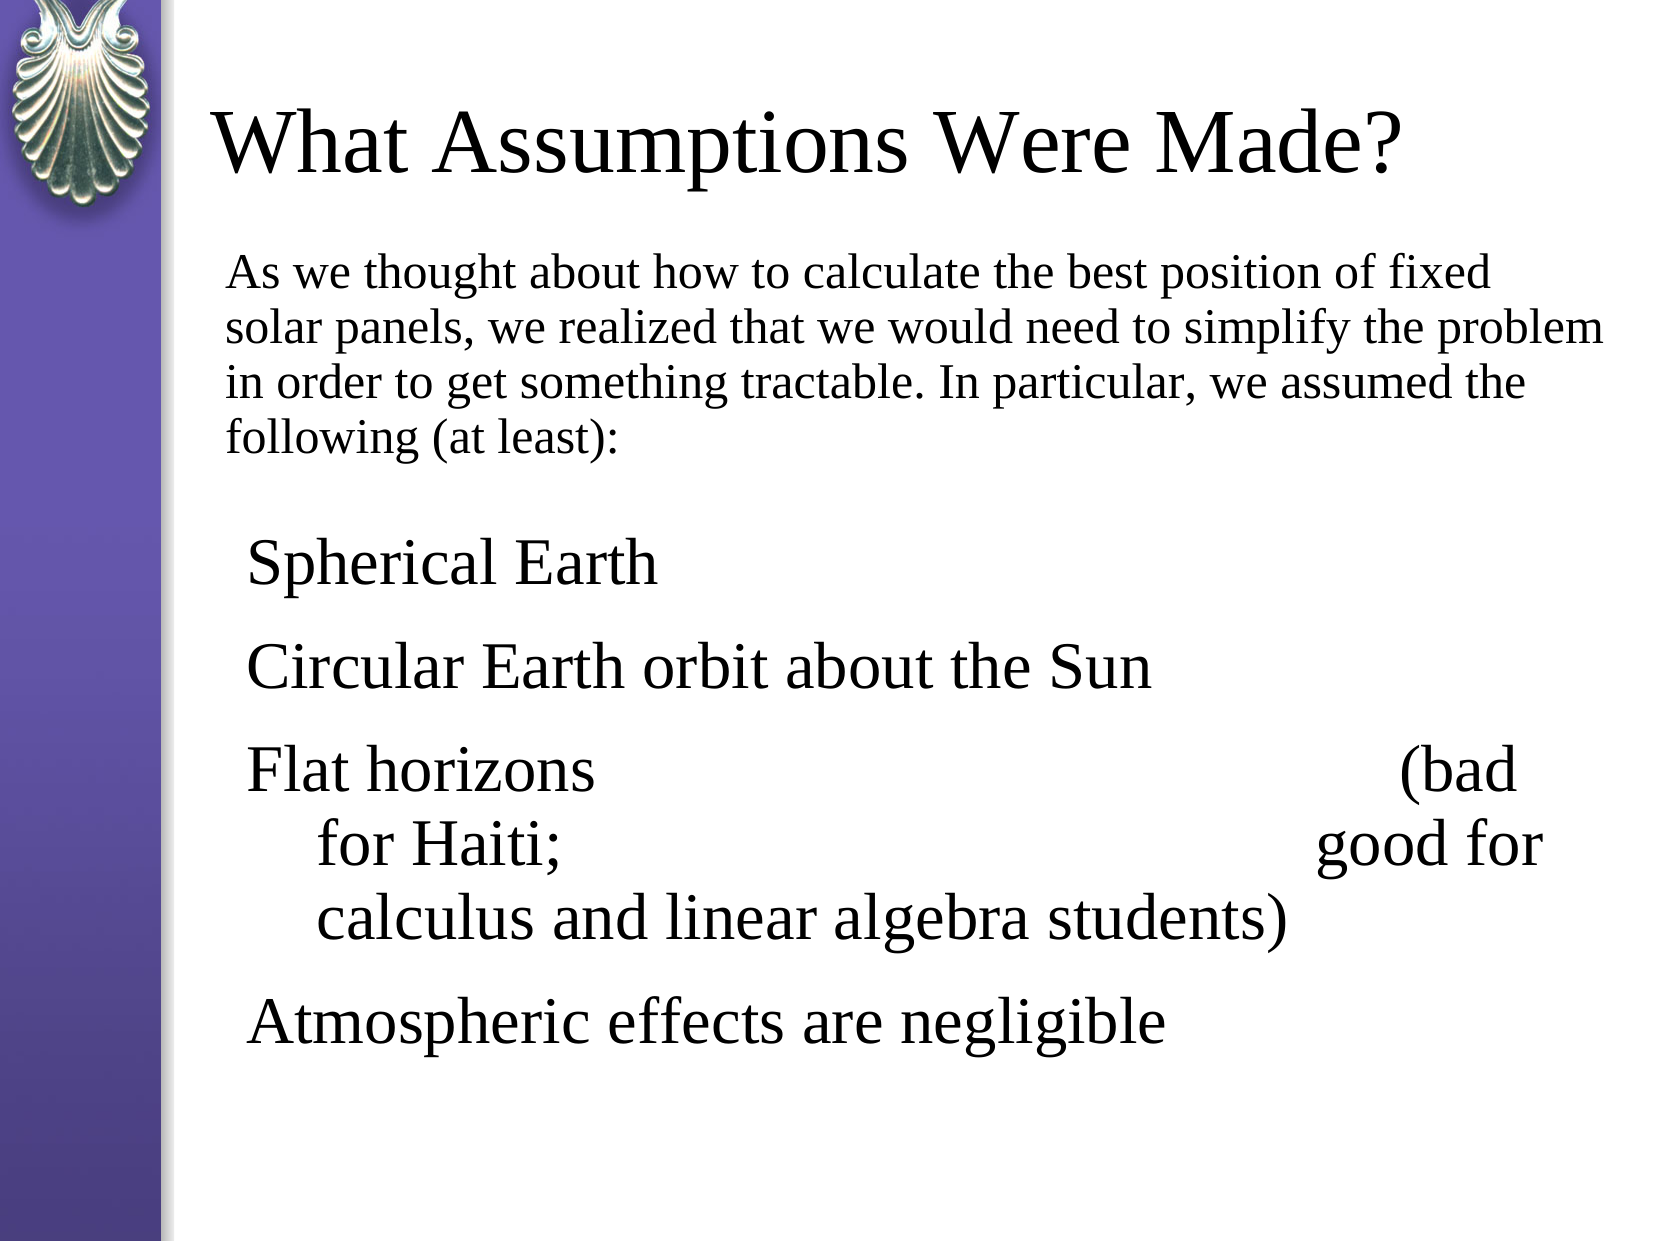

# What Assumptions Were Made?
As we thought about how to calculate the best position of fixed
solar panels, we realized that we would need to simplify the problem
in order to get something tractable. In particular, we assumed the
following (at least):
Spherical Earth
Circular Earth orbit about the Sun
Flat horizons (bad for Haiti; good for calculus and linear algebra students)
Atmospheric effects are negligible